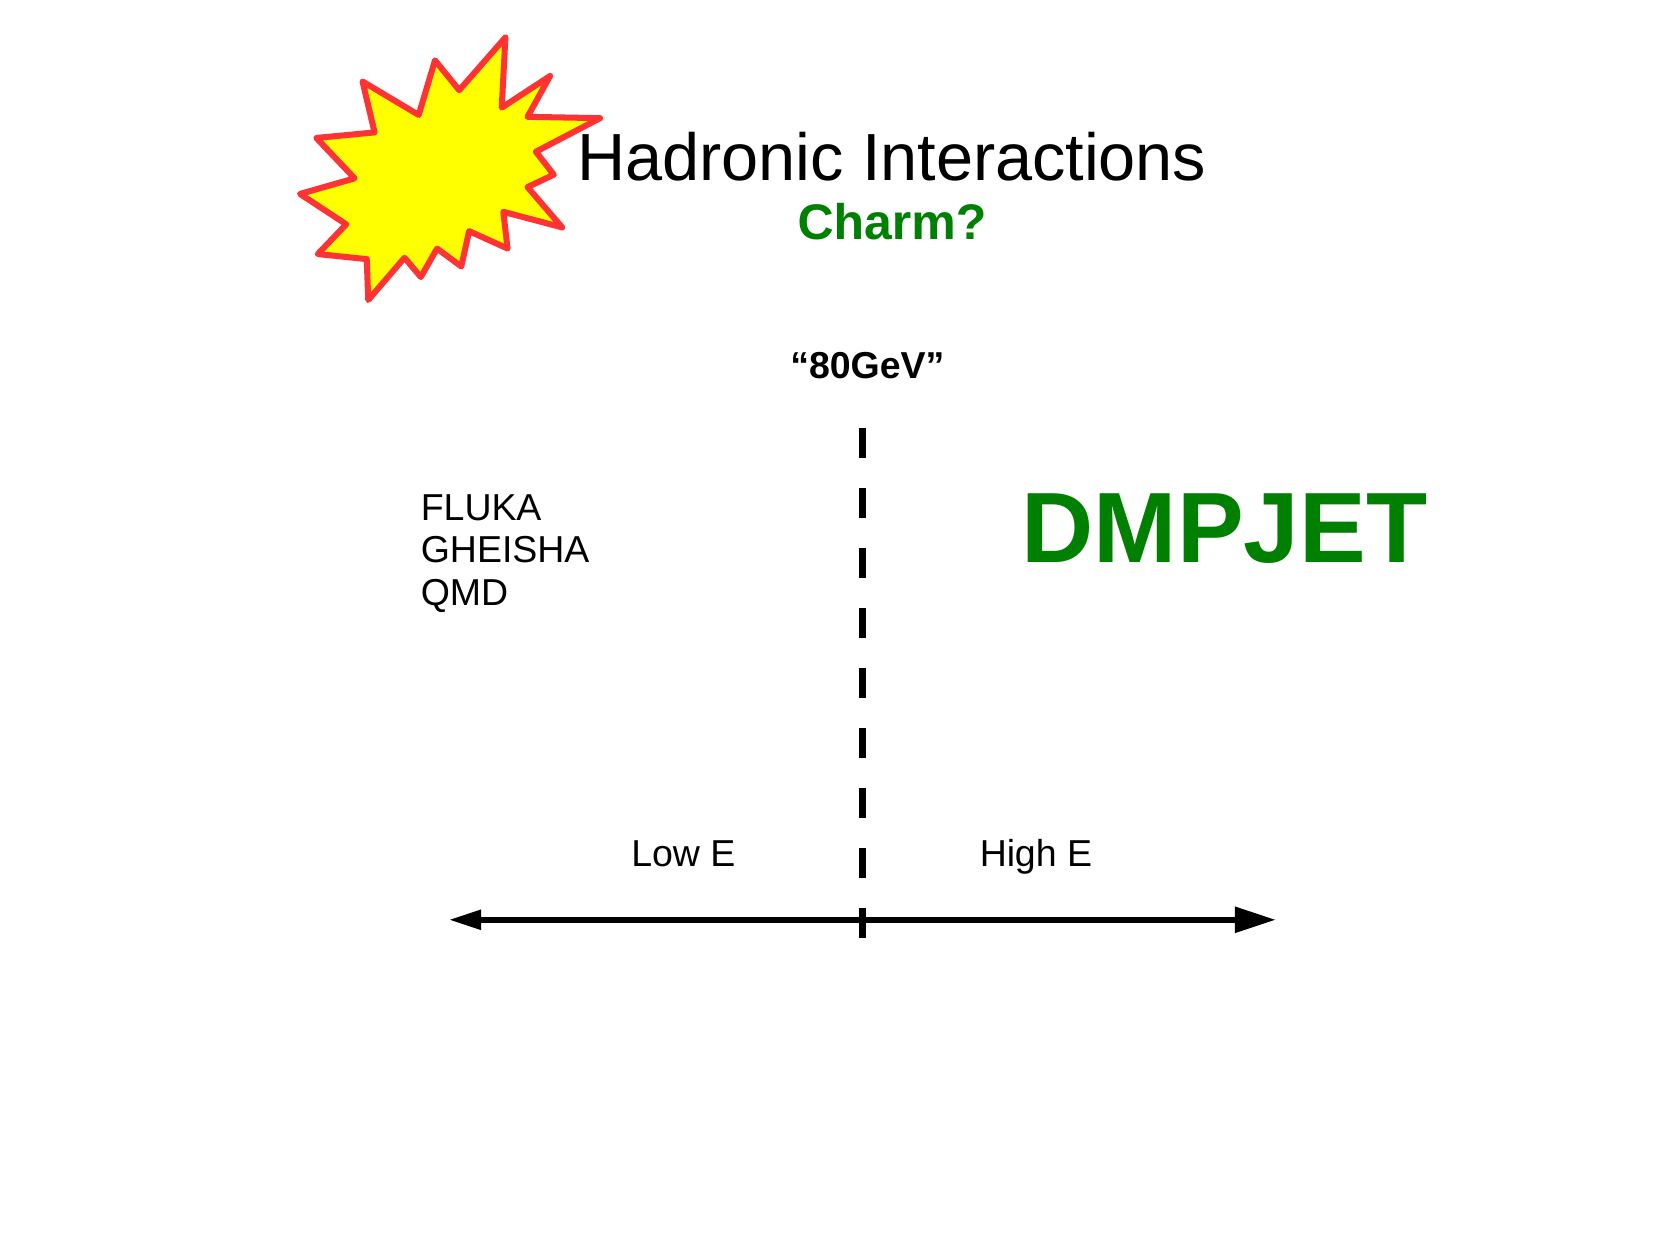

Hadronic Interactions
Charm?
“80GeV”
 DMPJET
DPMJET (2.55)
NEXUS
QGSJET
QGSJET II
SIBYLL
VENUS
EPOS
FLUKA
GHEISHA
QMD
Low E
High E